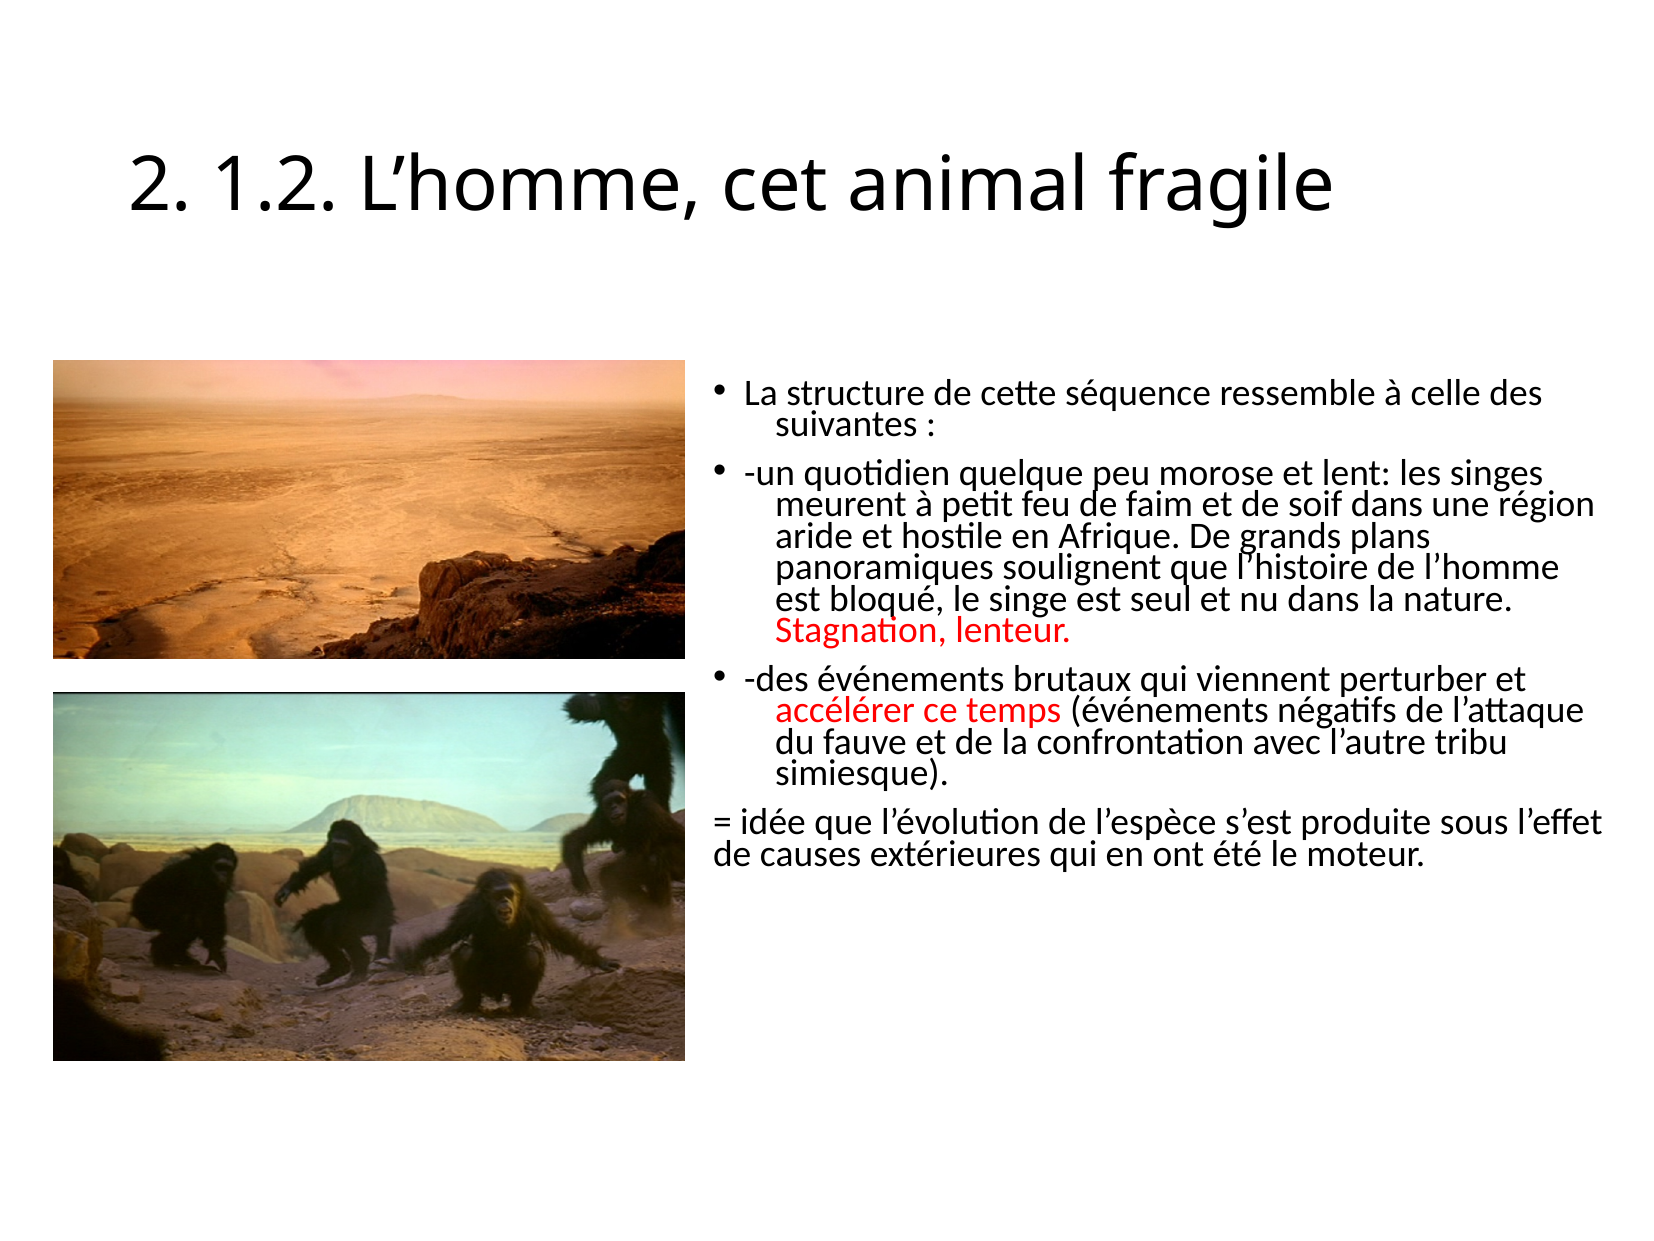

# 2. 1.2. L’homme, cet animal fragile
La structure de cette séquence ressemble à celle des suivantes :
-un quotidien quelque peu morose et lent: les singes meurent à petit feu de faim et de soif dans une région aride et hostile en Afrique. De grands plans panoramiques soulignent que l’histoire de l’homme est bloqué, le singe est seul et nu dans la nature. Stagnation, lenteur.
-des événements brutaux qui viennent perturber et accélérer ce temps (événements négatifs de l’attaque du fauve et de la confrontation avec l’autre tribu simiesque).
= idée que l’évolution de l’espèce s’est produite sous l’effet de causes extérieures qui en ont été le moteur.